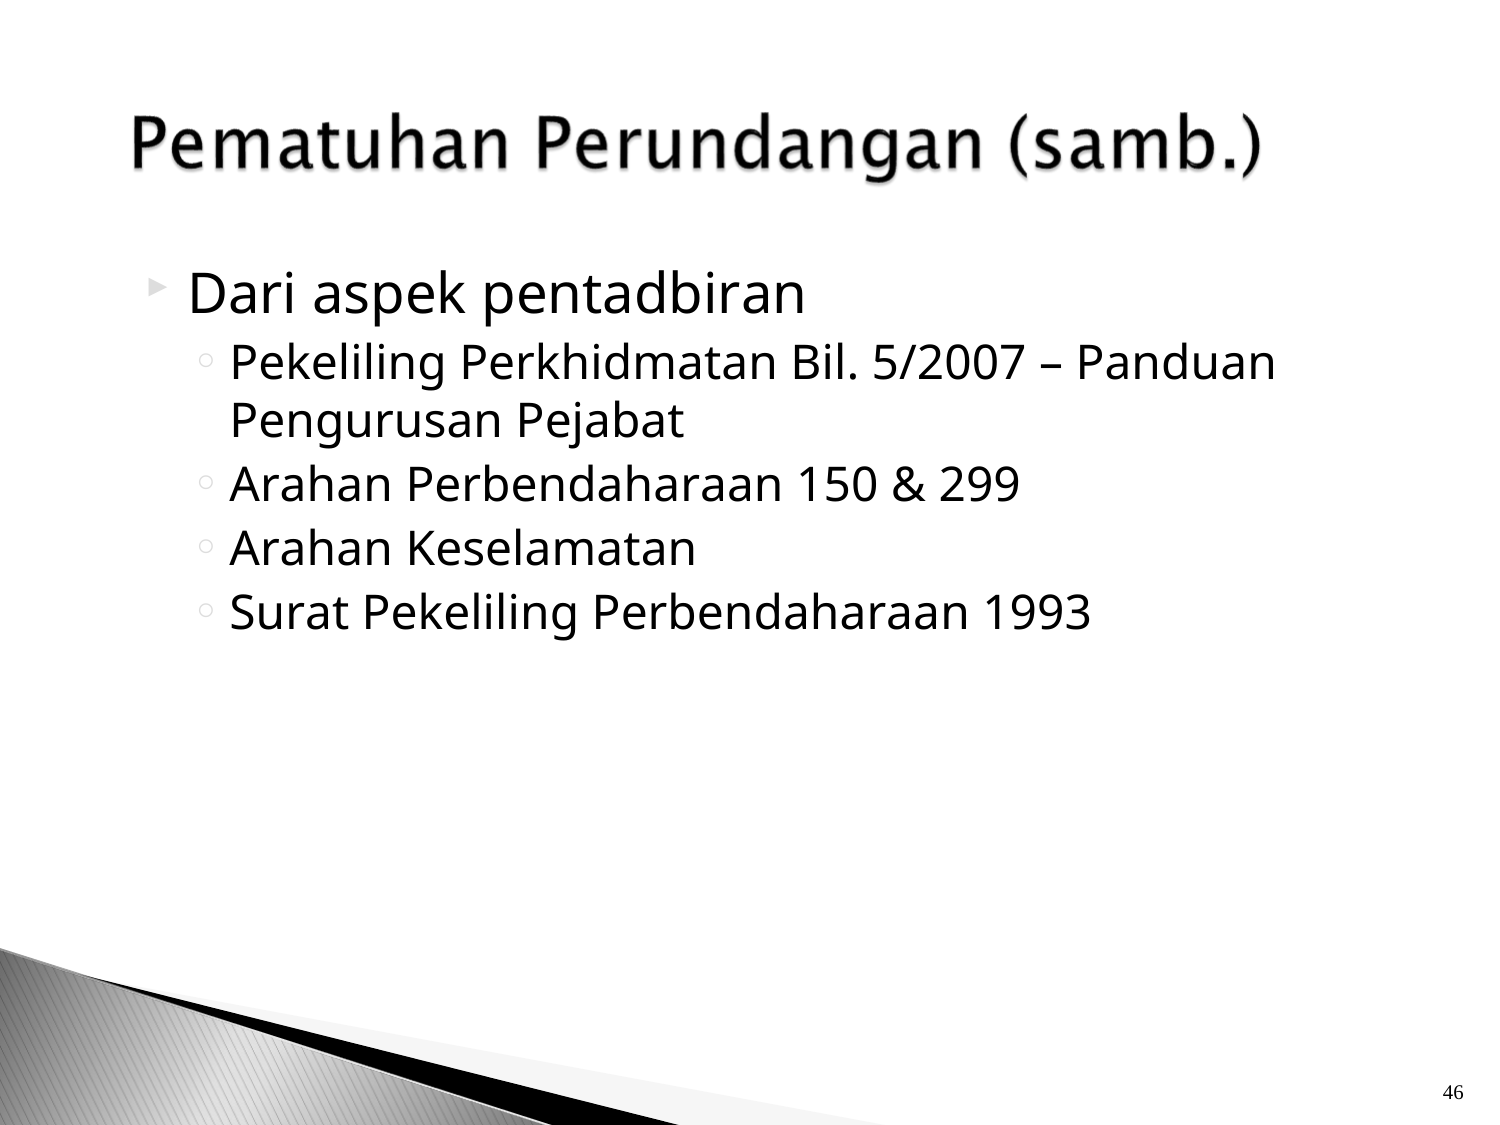

# Dari aspek pentadbiran
Pekeliling Perkhidmatan Bil. 5/2007 – Panduan Pengurusan Pejabat
Arahan Perbendaharaan 150 & 299
Arahan Keselamatan
Surat Pekeliling Perbendaharaan 1993